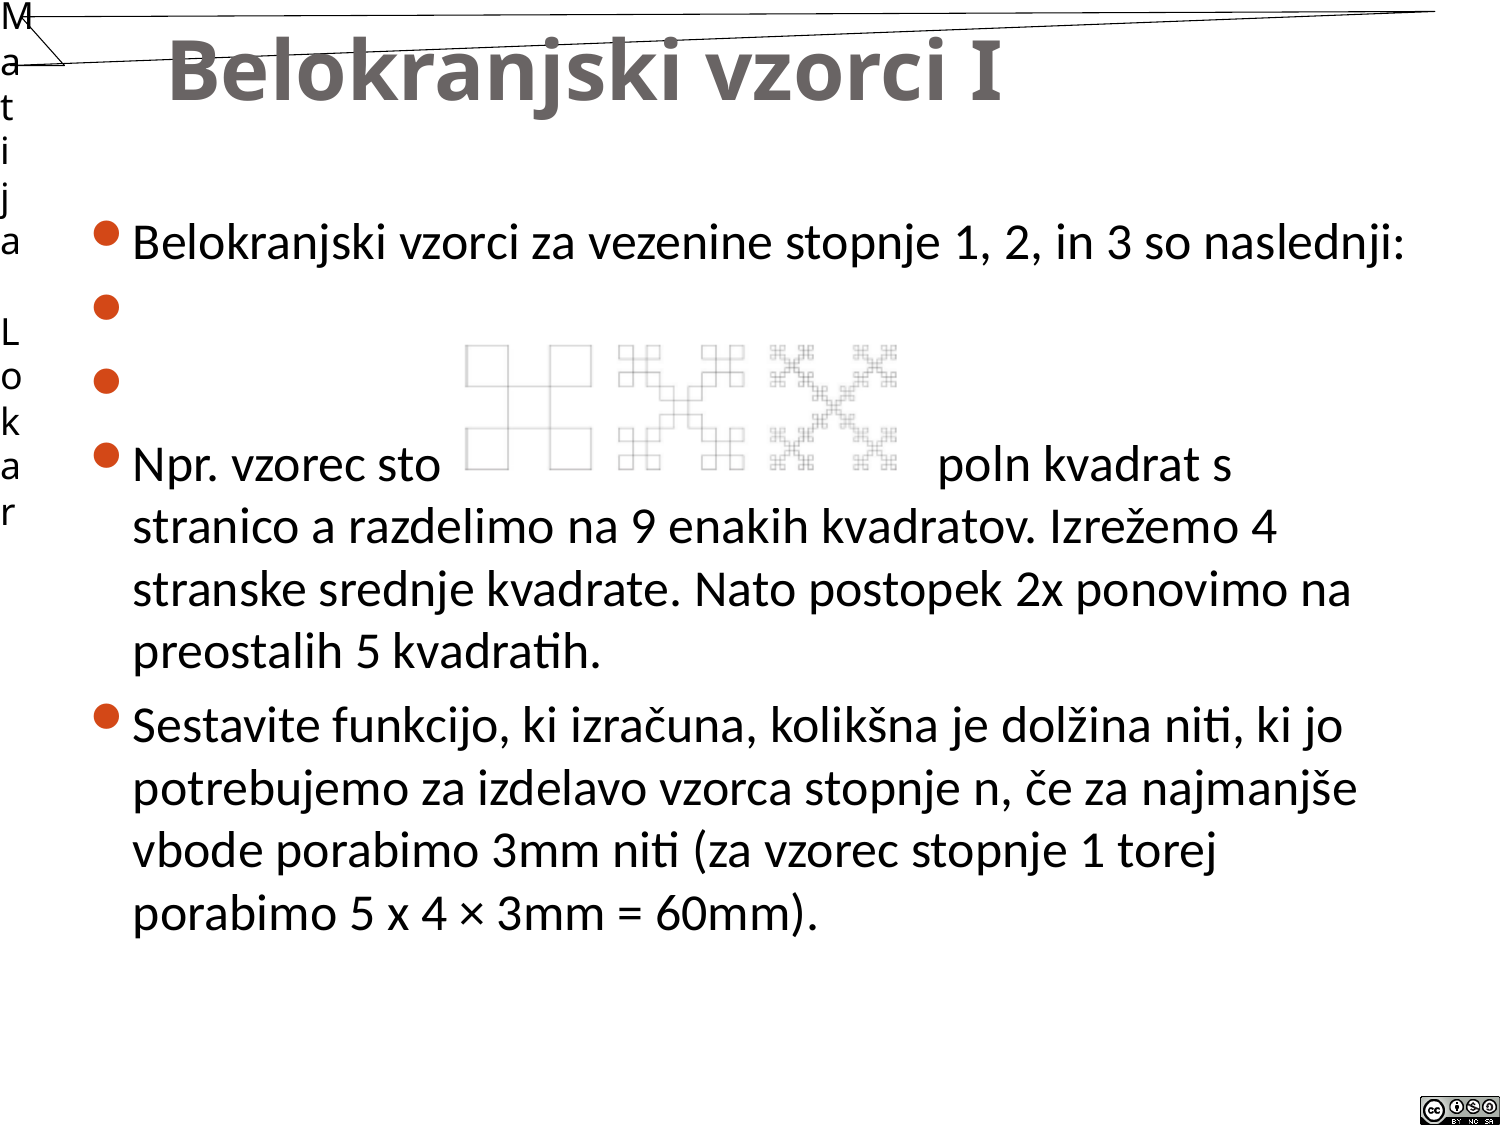

Matija Lokar
# Belokranjski vzorci I
Belokranjski vzorci za vezenine stopnje 1, 2, in 3 so naslednji:
Npr. vzorec stopnje 3 dobimo tako, da poln kvadrat s stranico a razdelimo na 9 enakih kvadratov. Izrežemo 4 stranske srednje kvadrate. Nato postopek 2x ponovimo na preostalih 5 kvadratih.
Sestavite funkcijo, ki izračuna, kolikšna je dolžina niti, ki jo potrebujemo za izdelavo vzorca stopnje n, če za najmanjše vbode porabimo 3mm niti (za vzorec stopnje 1 torej porabimo 5 x 4 × 3mm = 60mm).